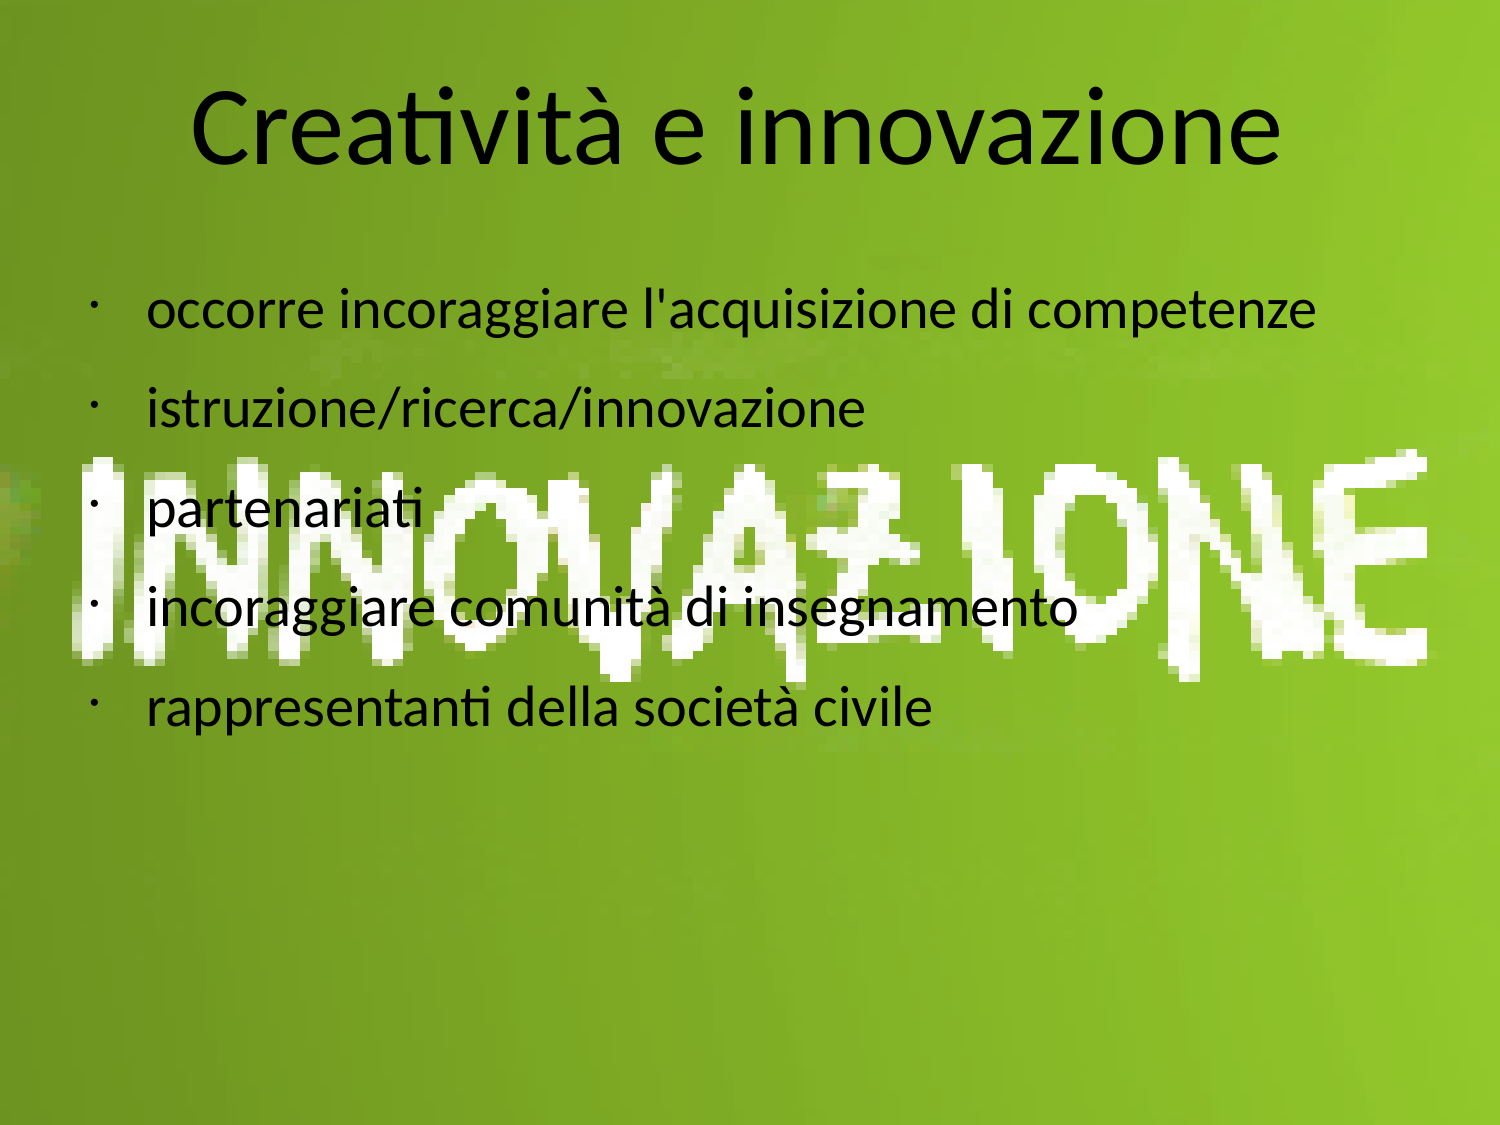

# Creatività e innovazione
occorre incoraggiare l'acquisizione di competenze
istruzione/ricerca/innovazione
partenariati
incoraggiare comunità di insegnamento
rappresentanti della società civile